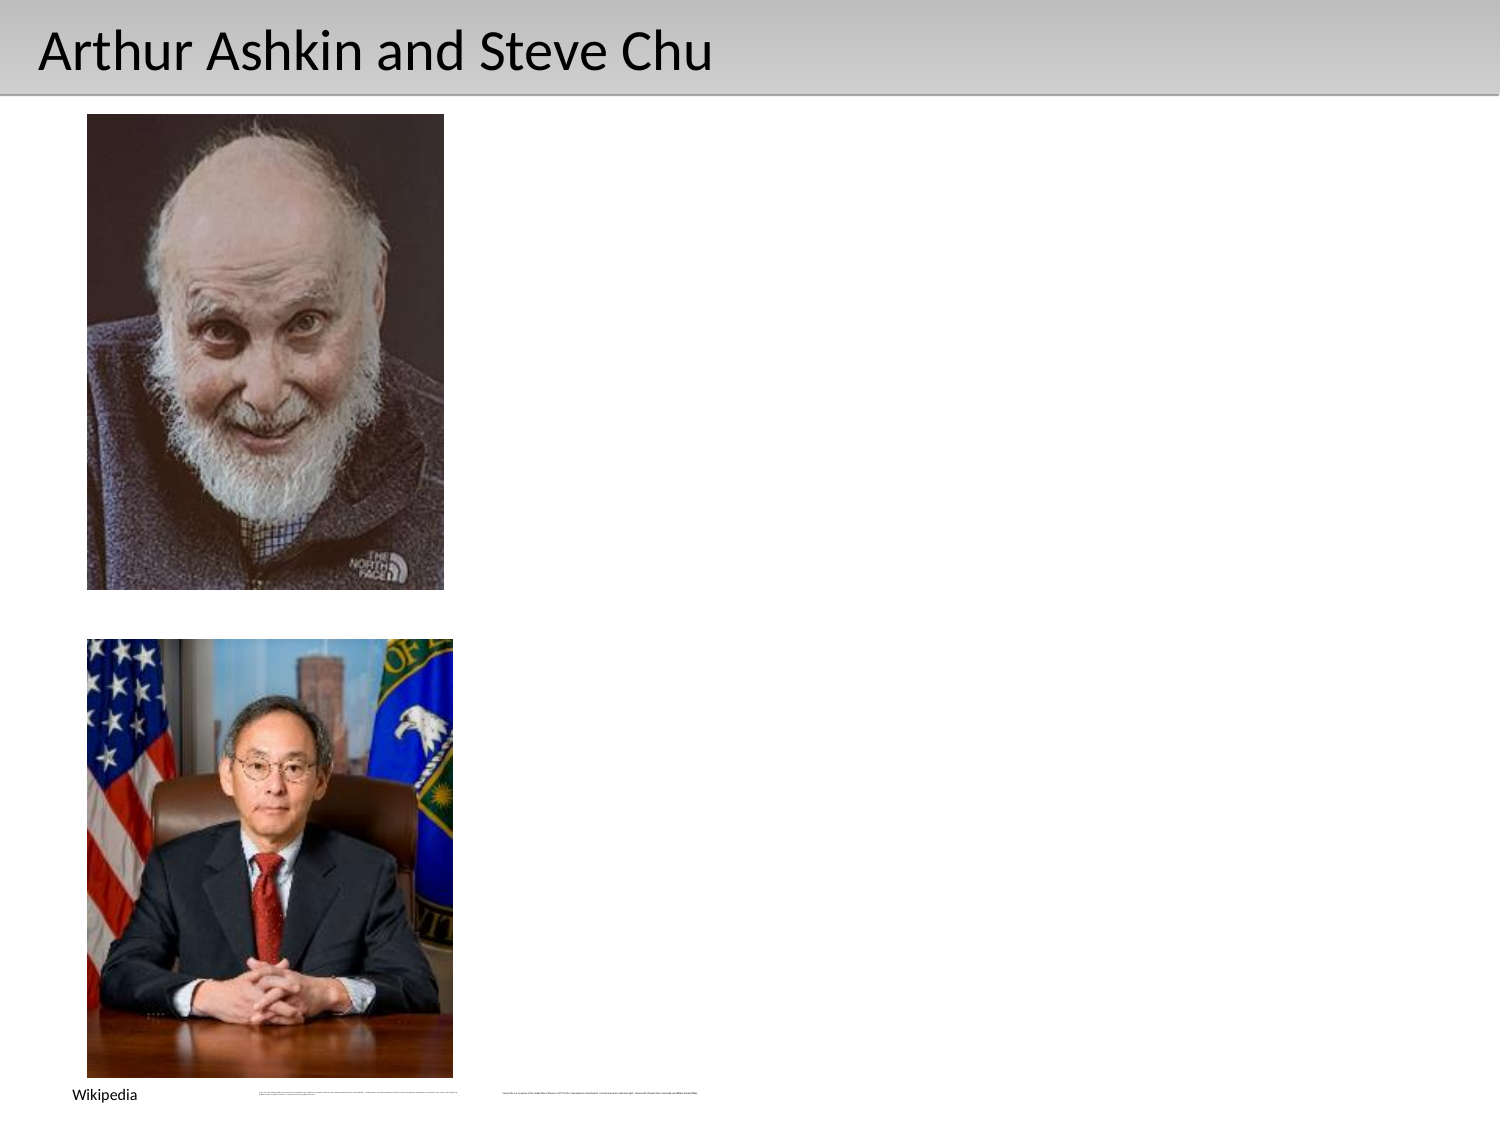

# Arthur Ashkin and Steve Chu
Wikipedia
At 96, he is the oldest Nobel Prize laureate to be awarded the prize Ashkin was awarded half of the Prize while the other half was shared between Gérard Mourou and Donna Strickland for their work on chirped-pulse amplification a technique "now used in laser machining enables doctors to perform millions of corrective laser eye surgeries every yea
Steven Chu is a co-winner of the Nobel Prize in Physics in 1997 for the "development of methods to cool and trap atoms with laser light", shared with Claude Cohen-Tannoudji and William Daniel Phillips.